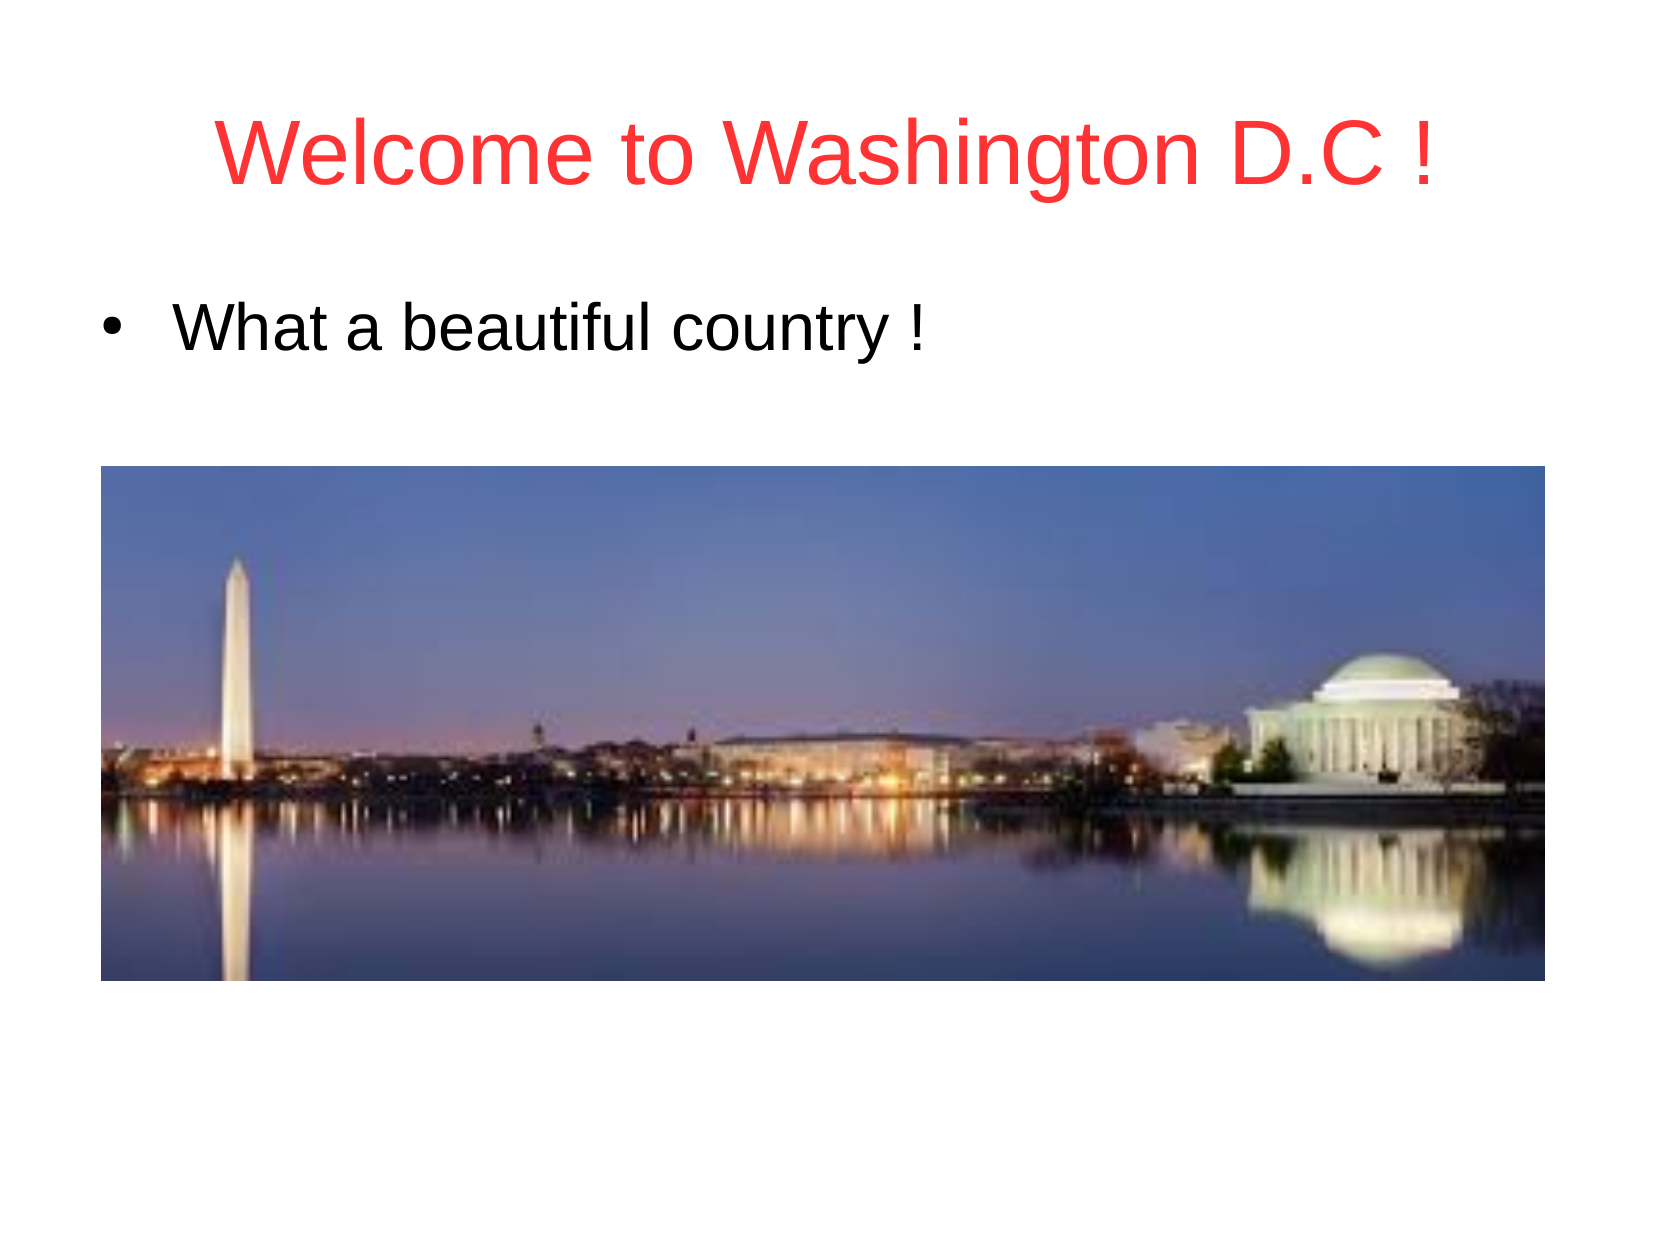

# Welcome to Washington D.C !
 What a beautiful country !